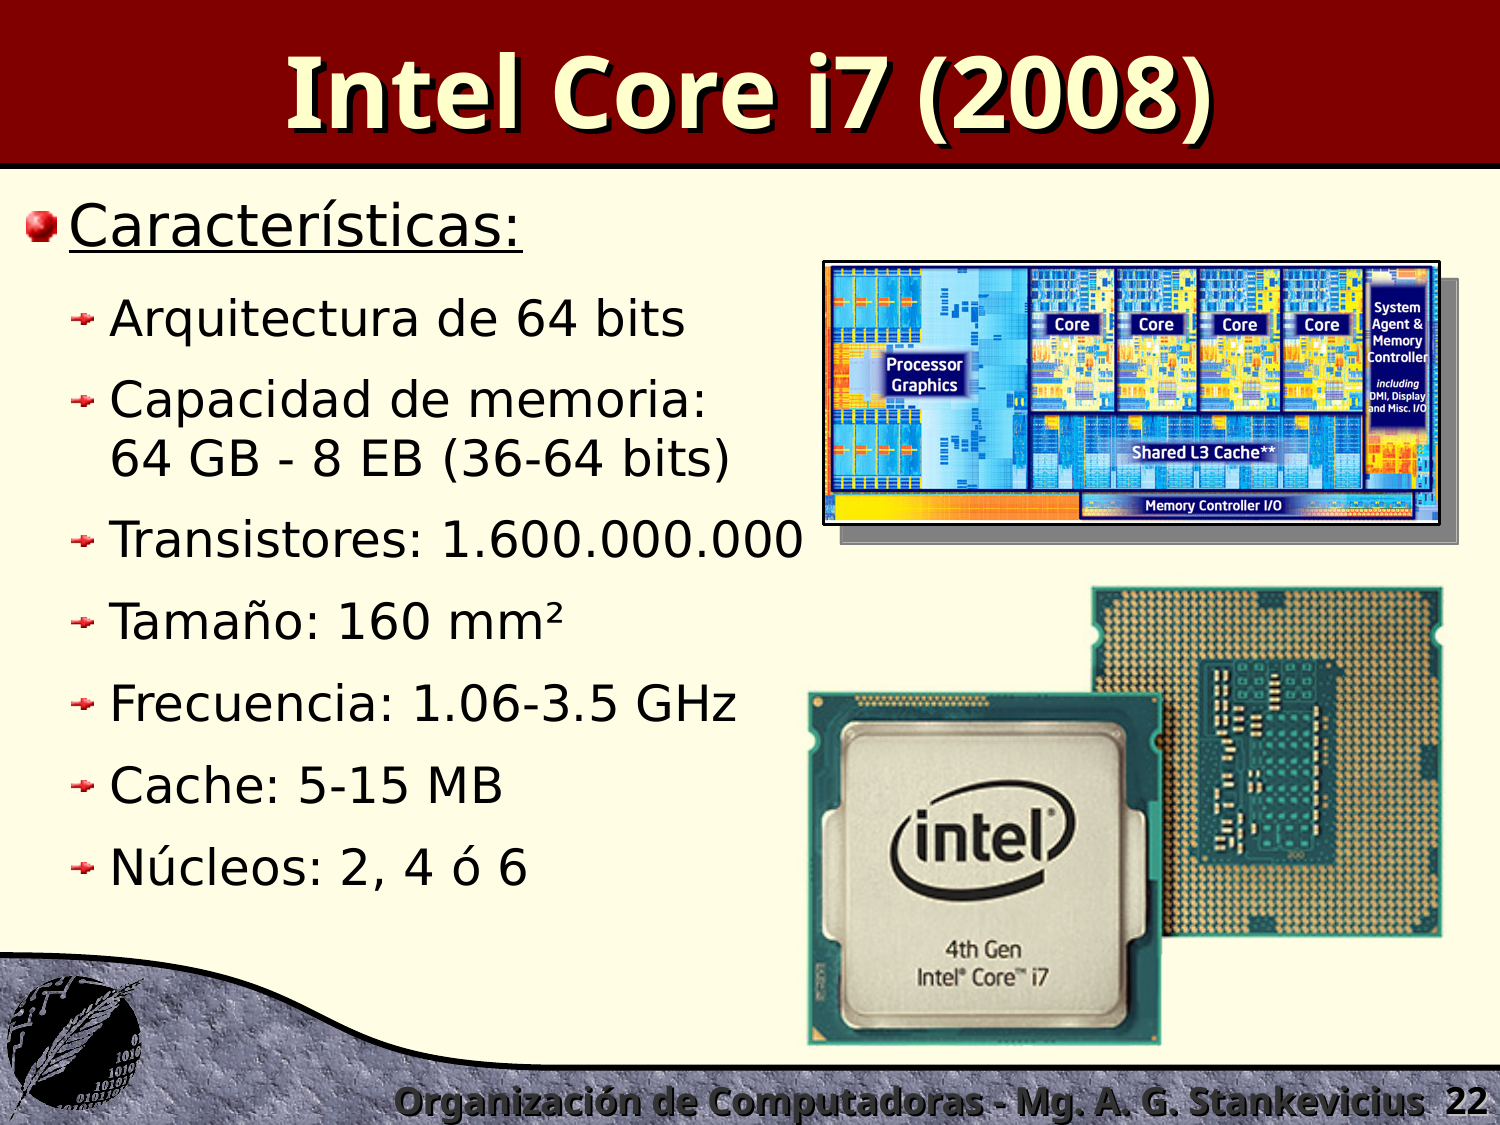

# Intel Core i7 (2008)
Características:
Arquitectura de 64 bits
Capacidad de memoria:
64 GB - 8 EB (36-64 bits)
Transistores: 1.600.000.000
Tamaño: 160 mm²
Frecuencia: 1.06-3.5 GHz
Cache: 5-15 MB
Núcleos: 2, 4 ó 6
22